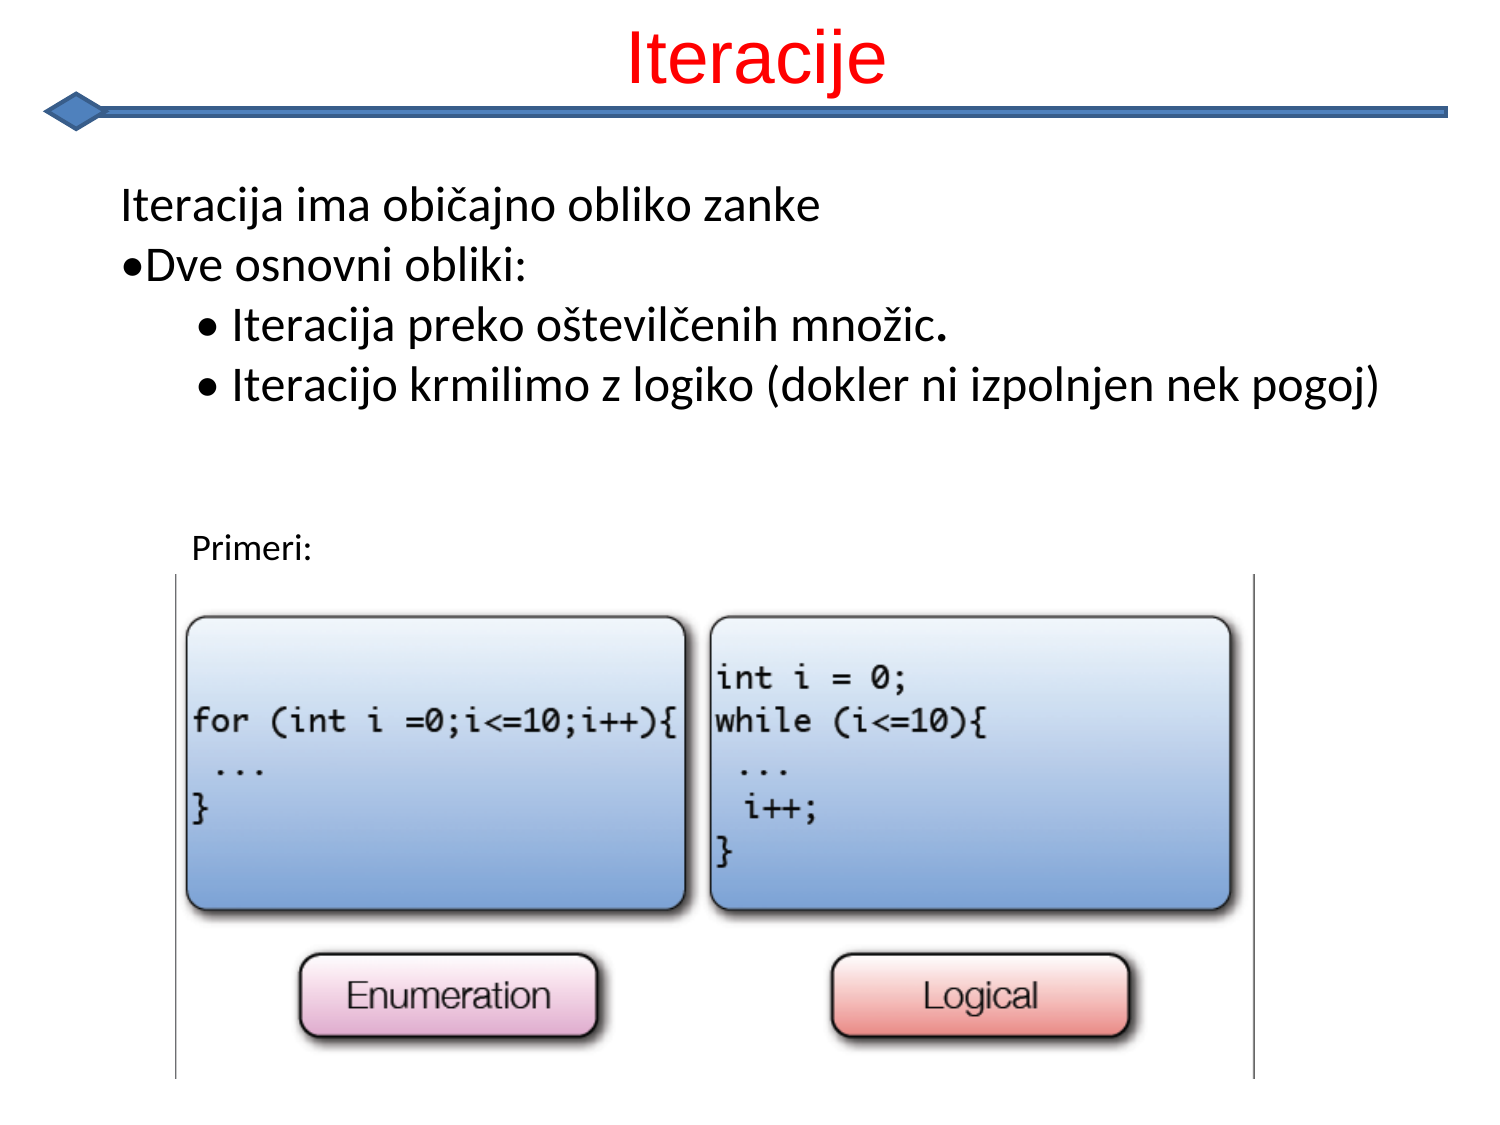

# Iteracije
Iteracija ima običajno obliko zanke
•Dve osnovni obliki:
• Iteracija preko oštevilčenih množic.
• Iteracijo krmilimo z logiko (dokler ni izpolnjen nek pogoj)
Primeri: